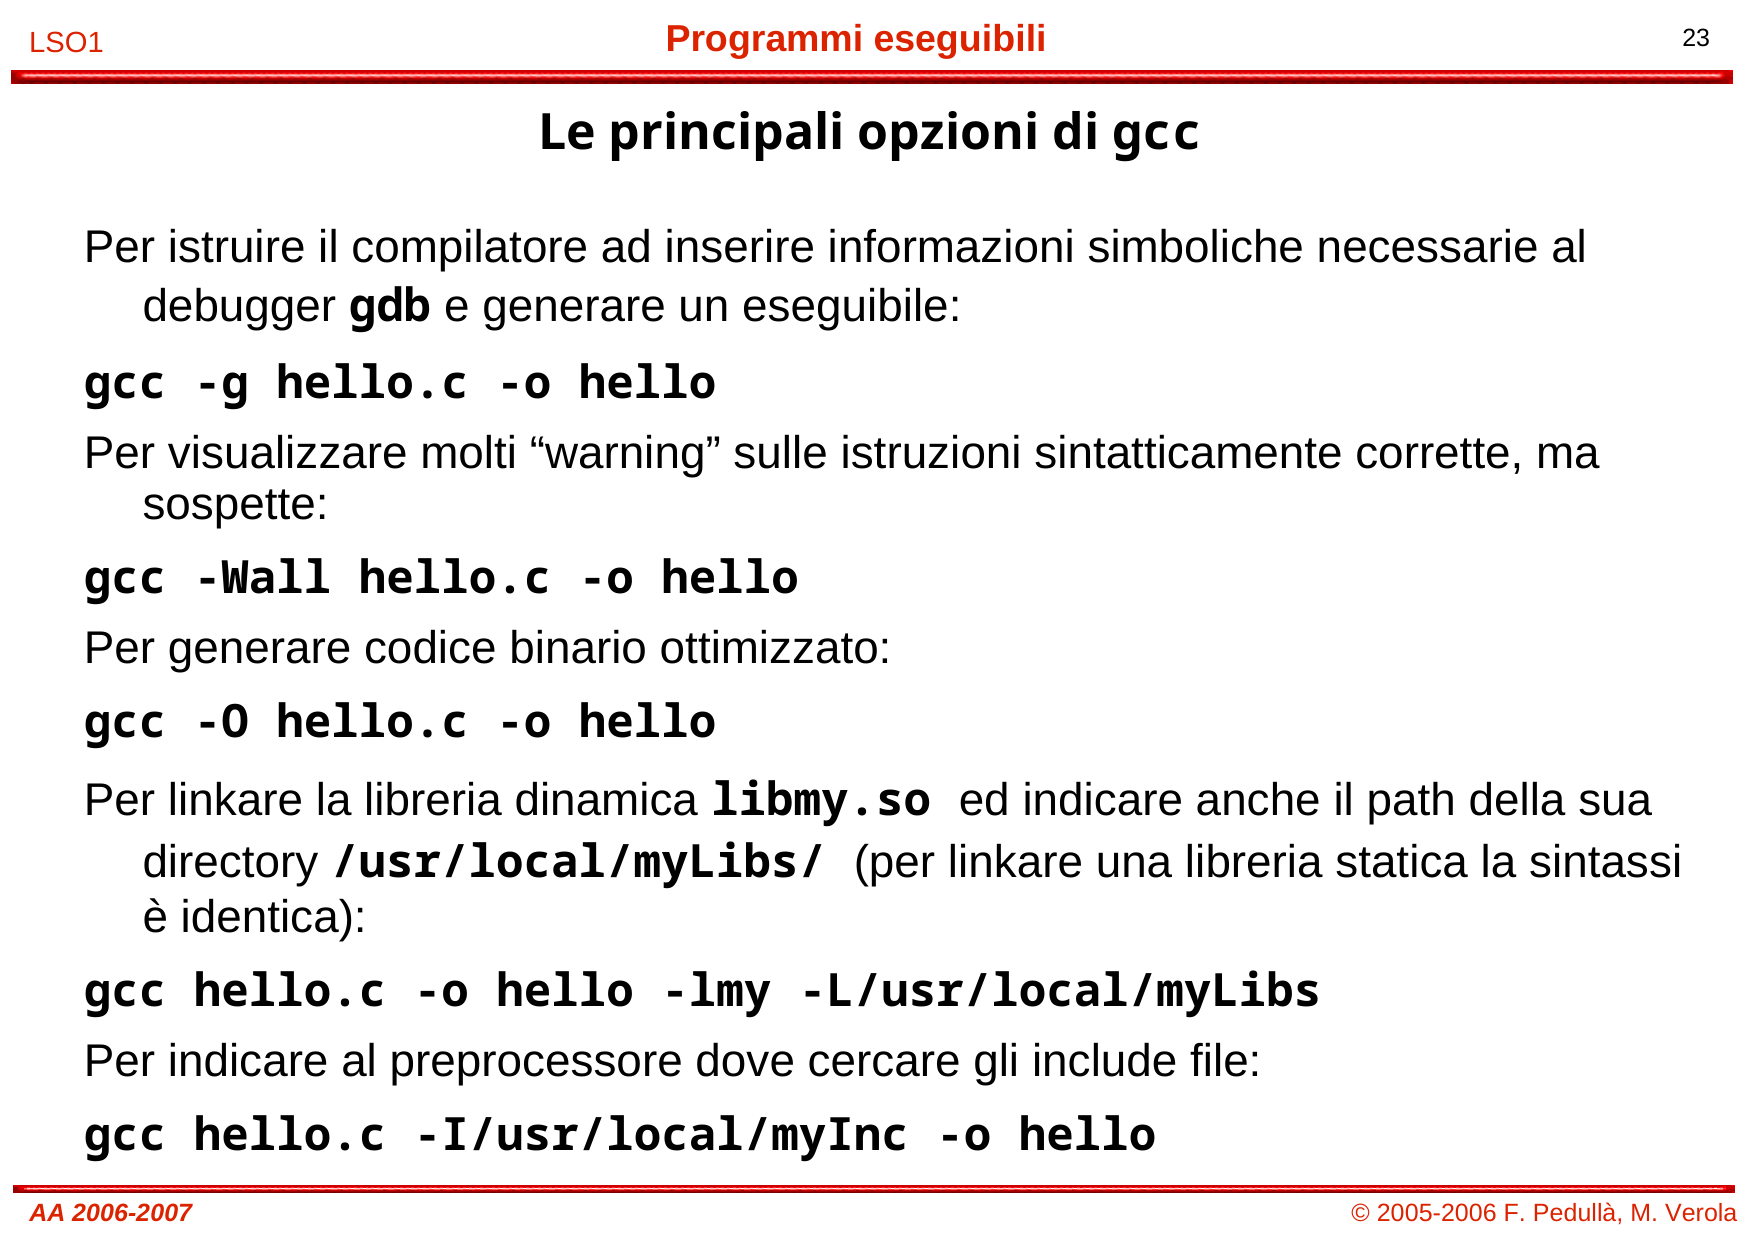

# Le principali opzioni di gcc
Per istruire il compilatore ad inserire informazioni simboliche necessarie al debugger gdb e generare un eseguibile:
gcc -g hello.c -o hello
Per visualizzare molti “warning” sulle istruzioni sintatticamente corrette, ma sospette:
gcc -Wall hello.c -o hello
Per generare codice binario ottimizzato:
gcc -O hello.c -o hello
Per linkare la libreria dinamica libmy.so ed indicare anche il path della sua directory /usr/local/myLibs/ (per linkare una libreria statica la sintassi è identica):
gcc hello.c -o hello -lmy -L/usr/local/myLibs
Per indicare al preprocessore dove cercare gli include file:
gcc hello.c -I/usr/local/myInc -o hello